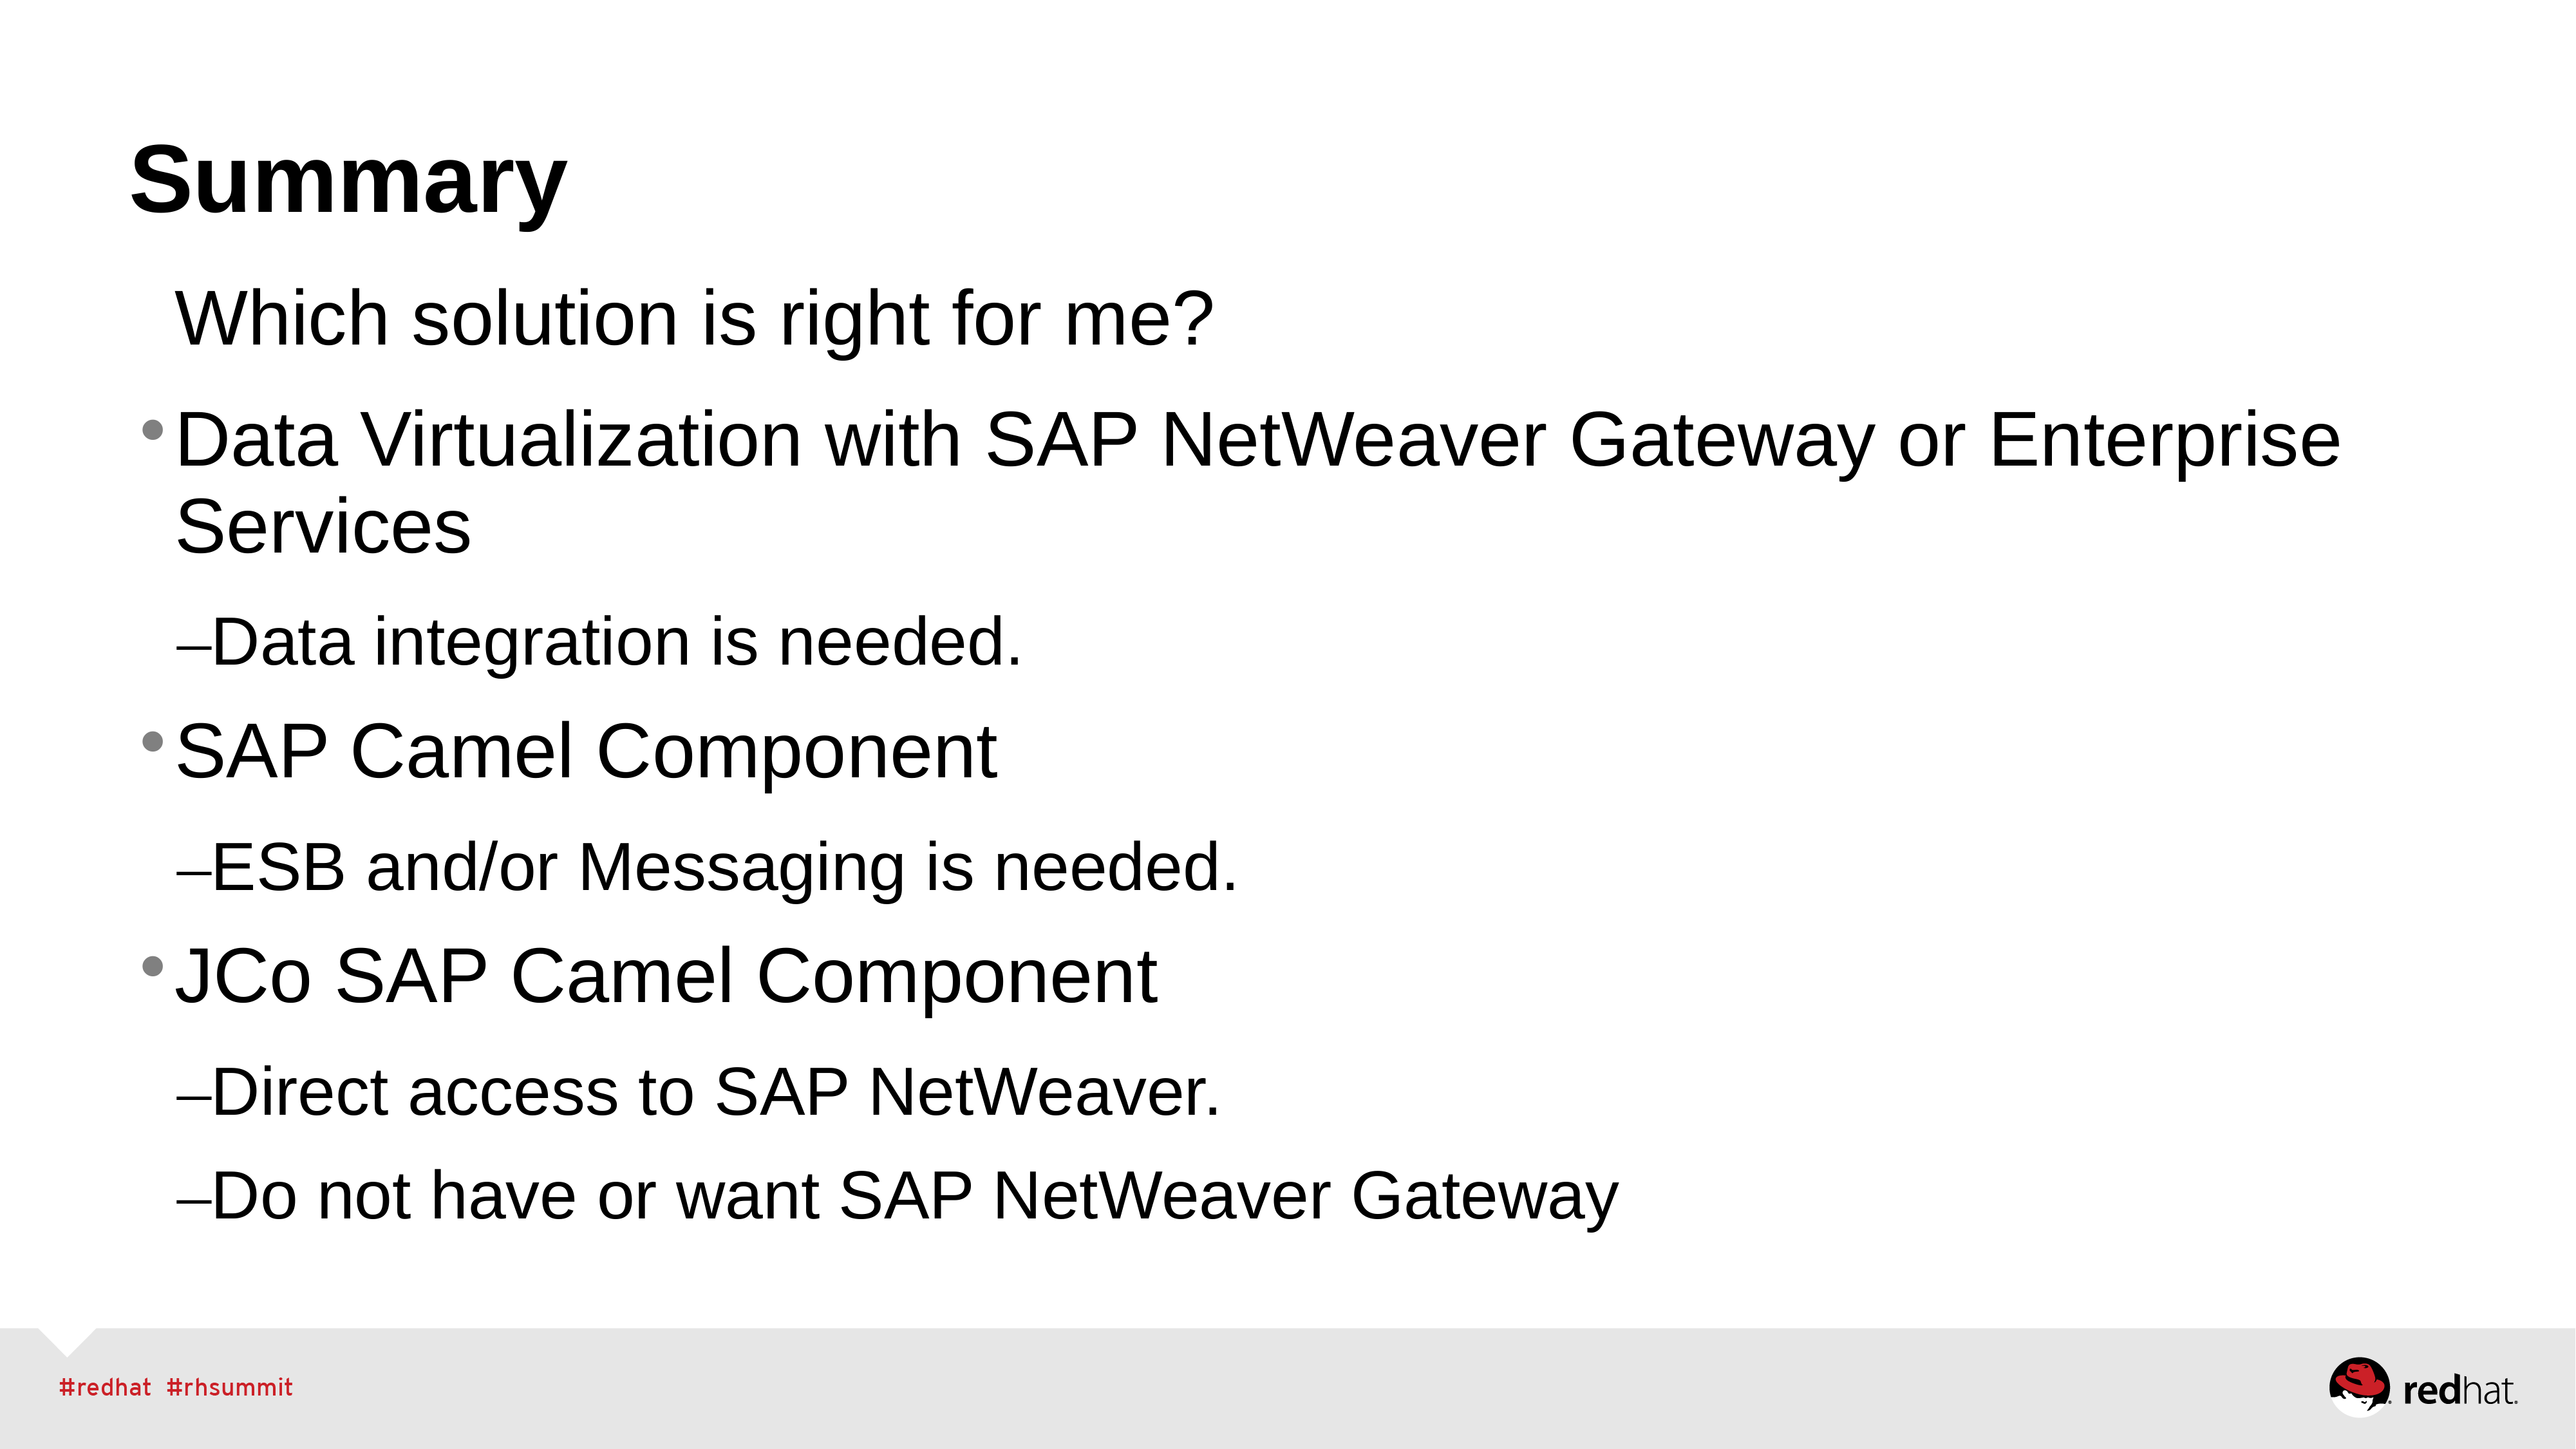

# Summary
Which solution is right for me?
Data Virtualization with SAP NetWeaver Gateway or Enterprise Services
Data integration is needed.
SAP Camel Component
ESB and/or Messaging is needed.
JCo SAP Camel Component
Direct access to SAP NetWeaver.
Do not have or want SAP NetWeaver Gateway